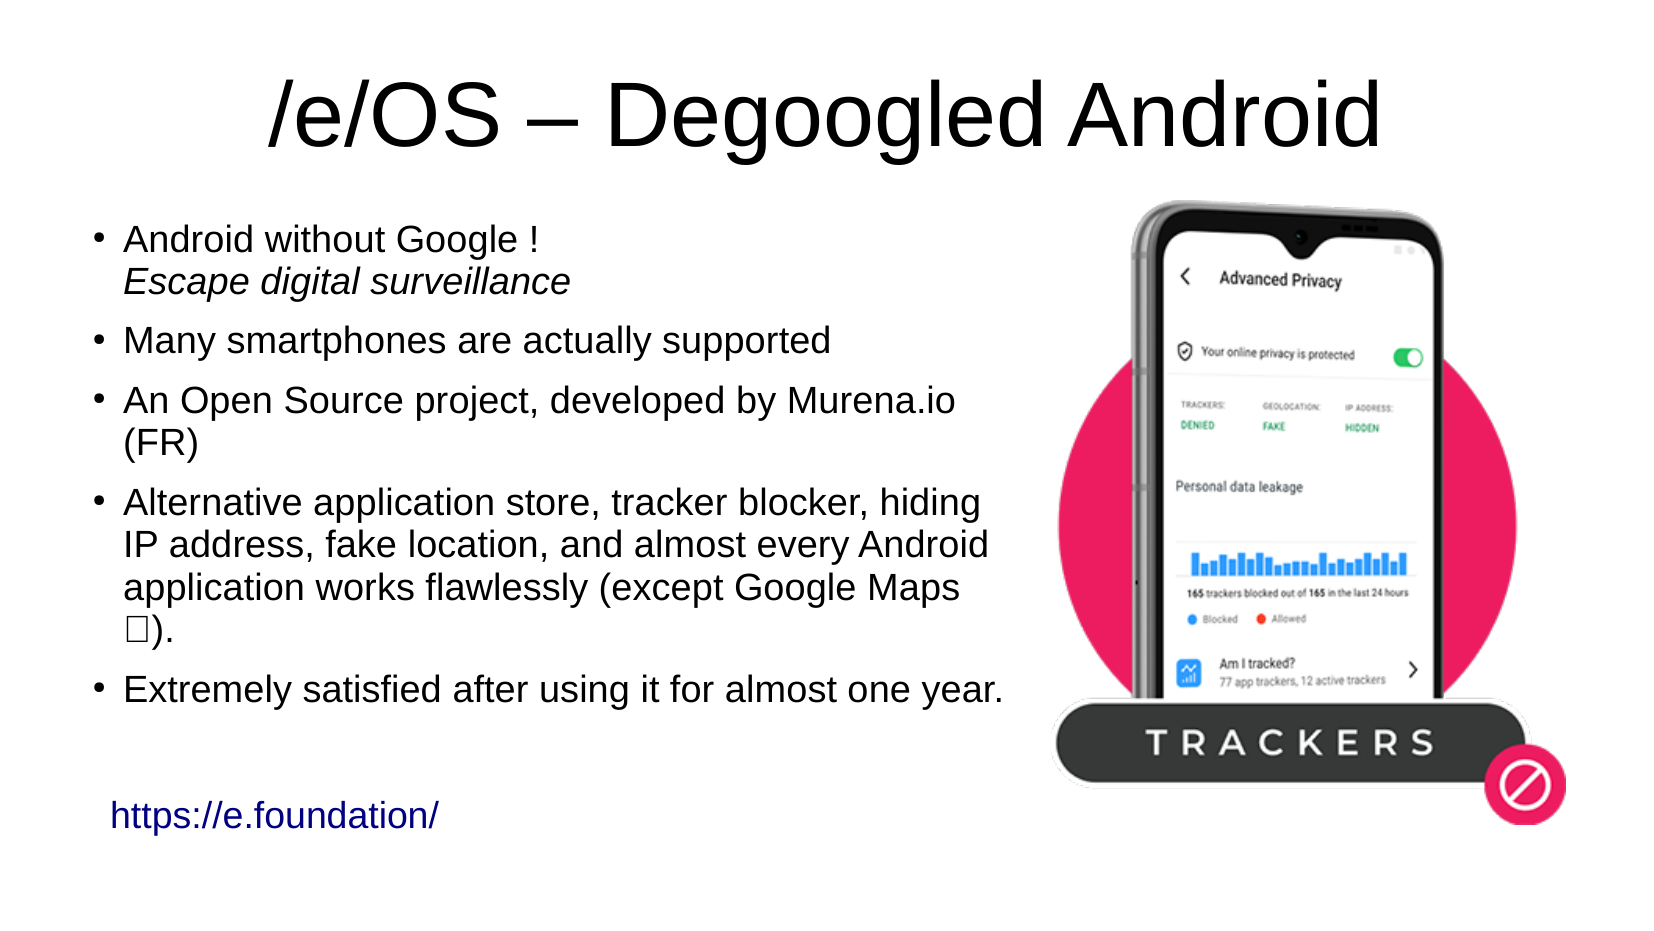

# /e/OS – Degoogled Android
Android without Google !
Escape digital surveillance
Many smartphones are actually supported
An Open Source project, developed by Murena.io (FR)
Alternative application store, tracker blocker, hiding IP address, fake location, and almost every Android application works flawlessly (except Google Maps 🤣).
Extremely satisfied after using it for almost one year.
https://e.foundation/